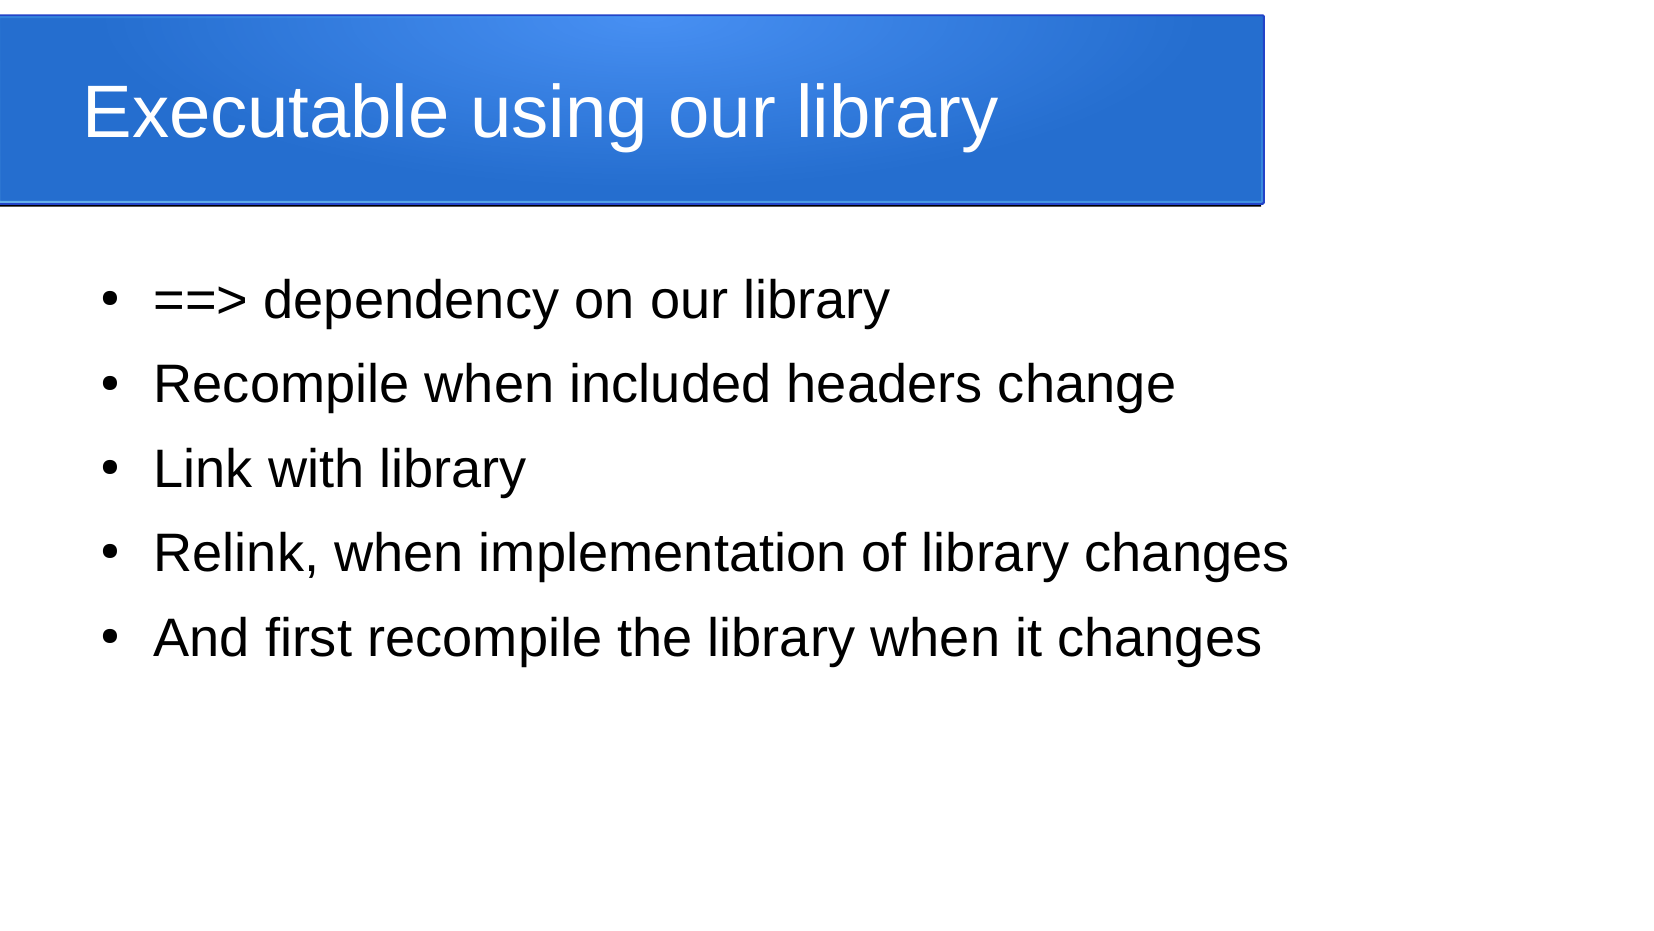

# Executable using our library
==> dependency on our library
Recompile when included headers change
Link with library
Relink, when implementation of library changes
And first recompile the library when it changes